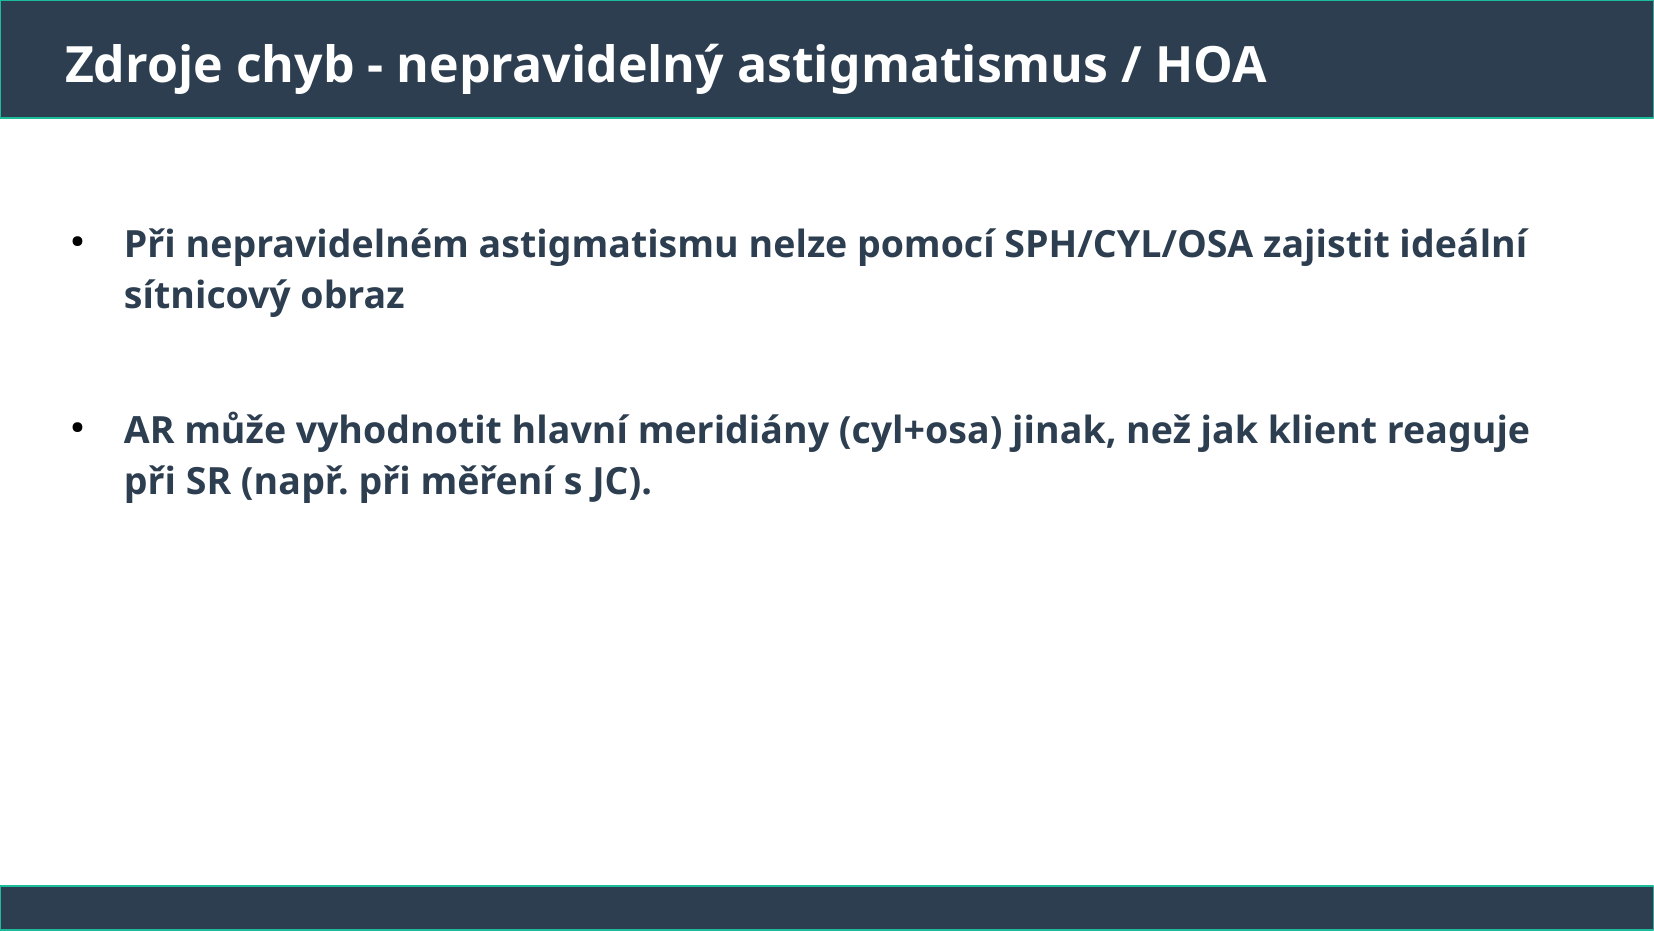

# Zdroje chyb - nepravidelný astigmatismus / HOA
Při nepravidelném astigmatismu nelze pomocí SPH/CYL/OSA zajistit ideální sítnicový obraz
AR může vyhodnotit hlavní meridiány (cyl+osa) jinak, než jak klient reaguje při SR (např. při měření s JC).
21